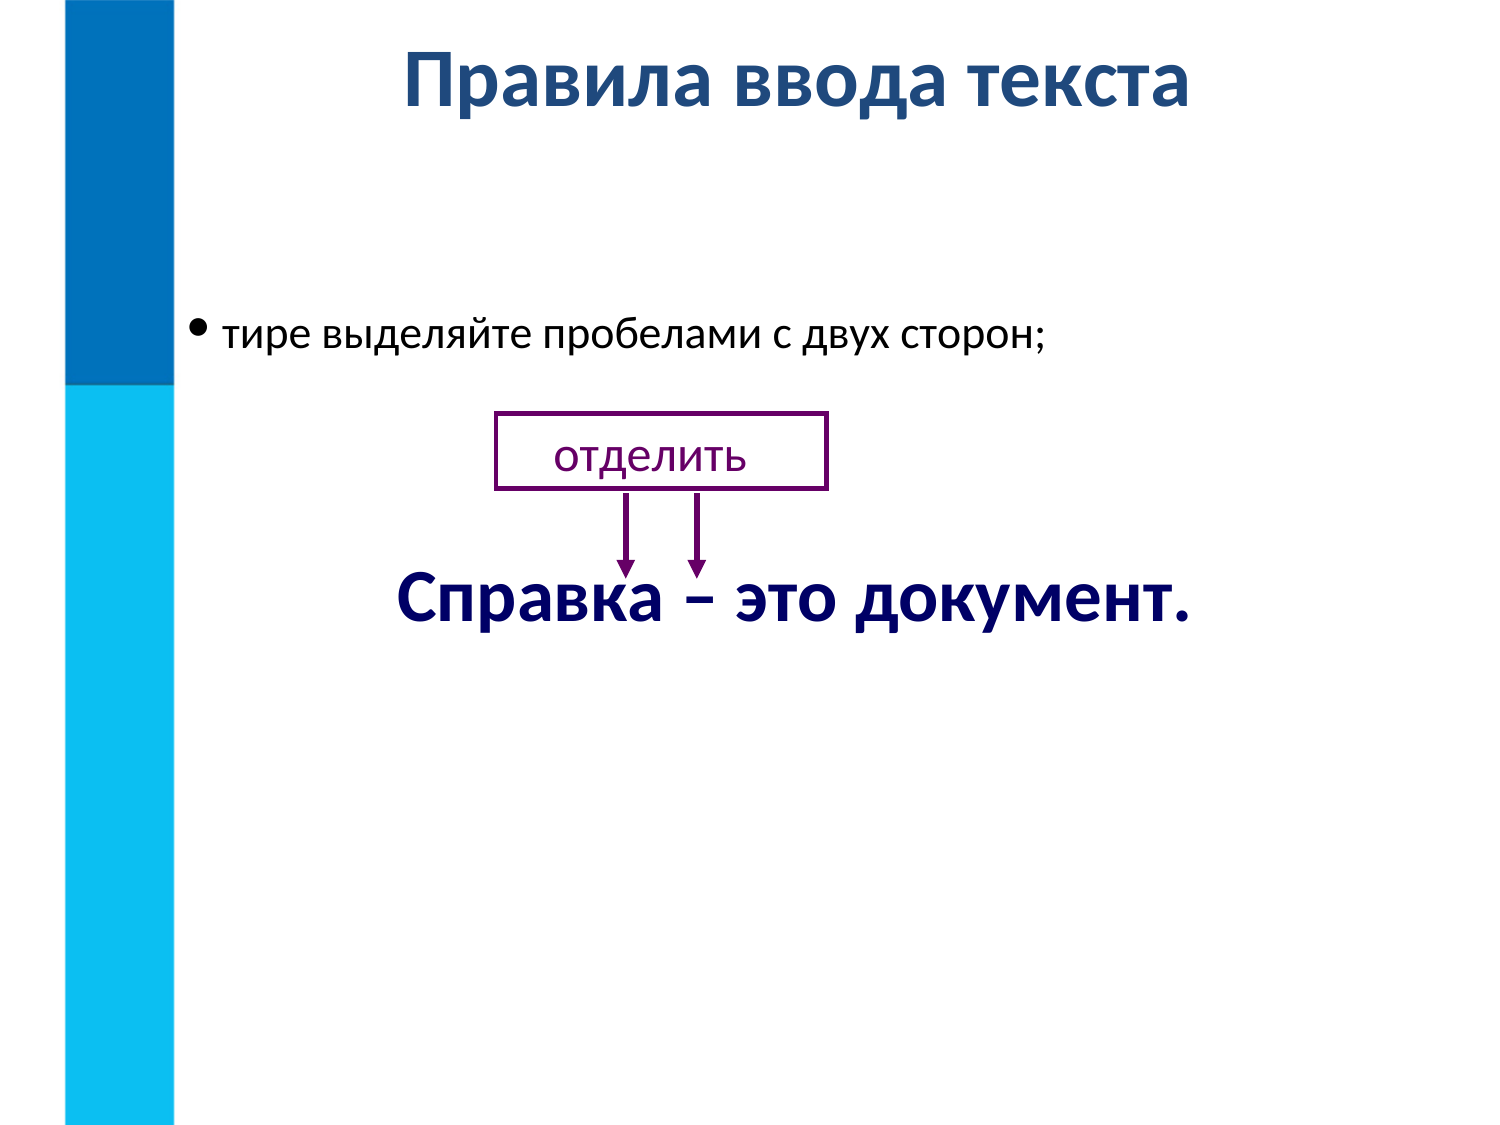

Правила ввода текста
 тире выделяйте пробелами с двух сторон;
отделить
Справка – это документ.